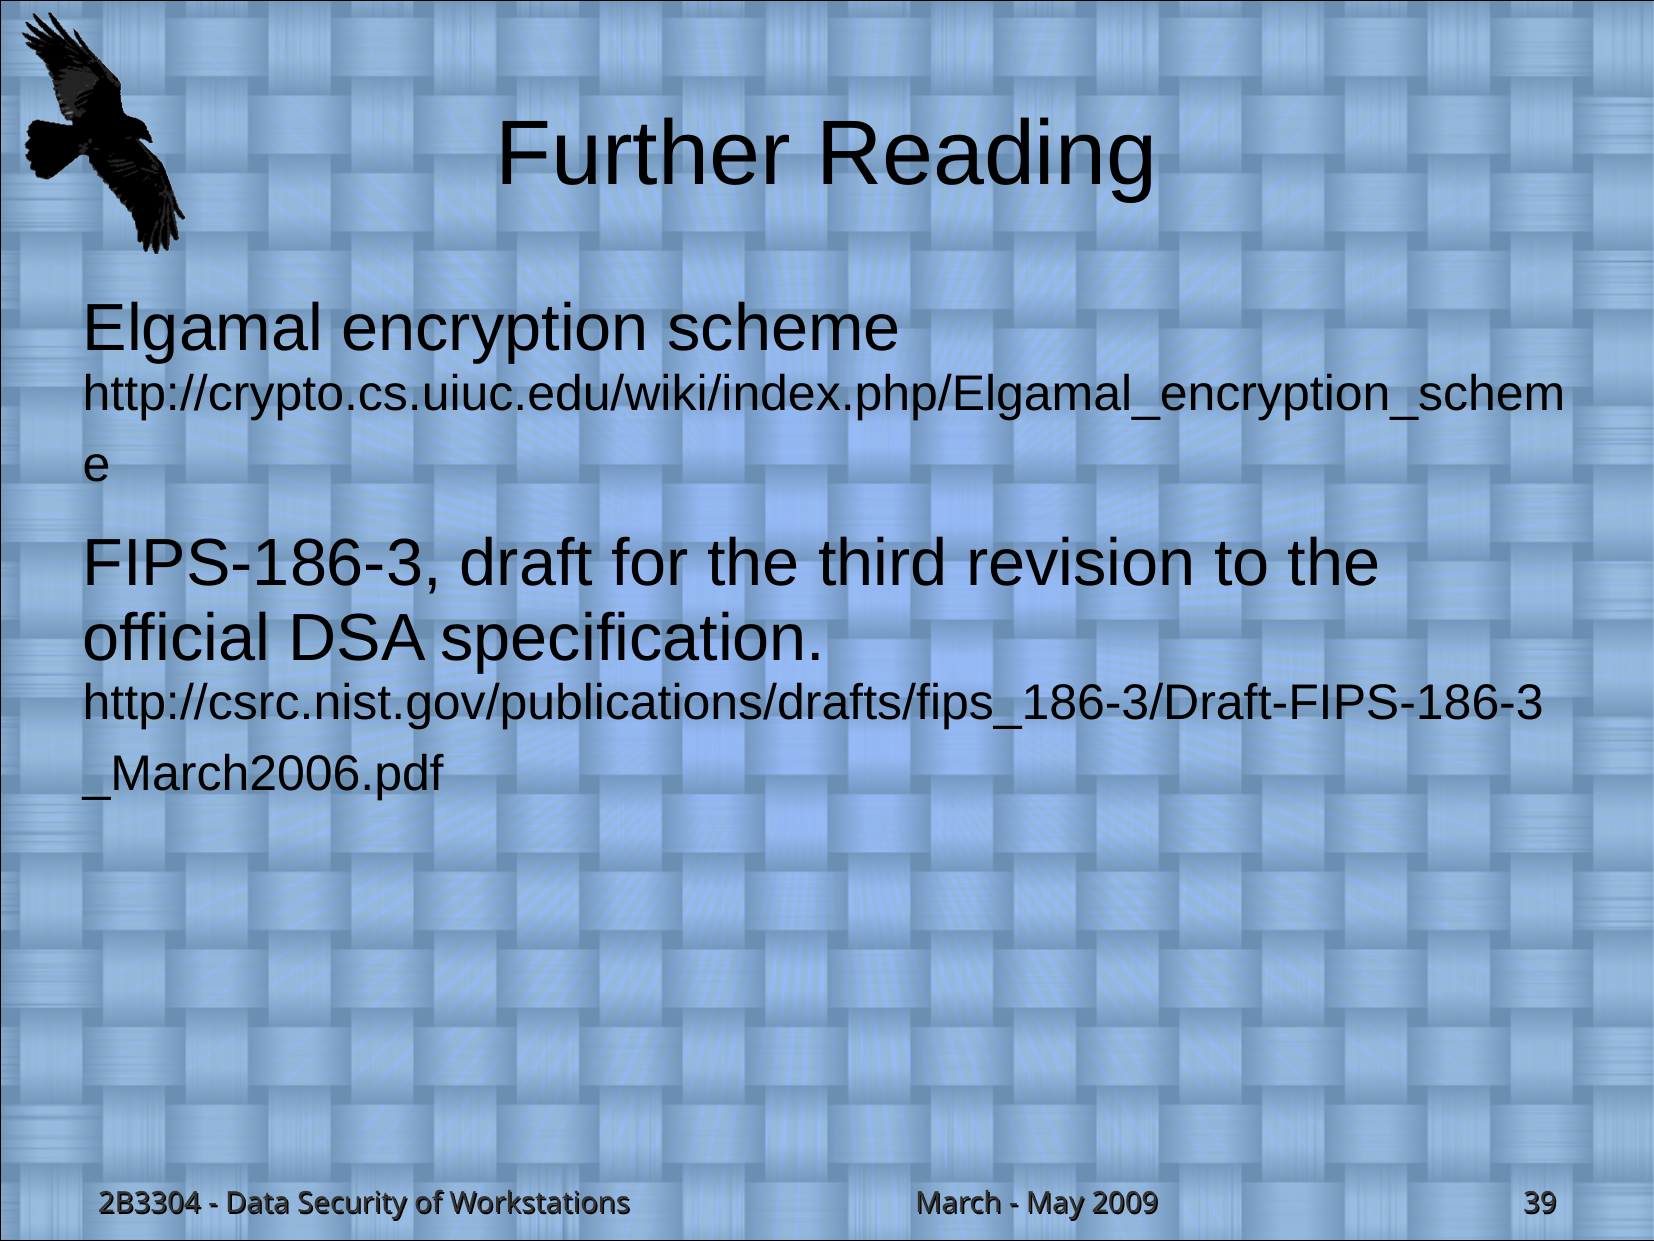

# Further Reading
Elgamal encryption scheme
http://crypto.cs.uiuc.edu/wiki/index.php/Elgamal_encryption_scheme
FIPS-186-3, draft for the third revision to the official DSA specification.
http://csrc.nist.gov/publications/drafts/fips_186-3/Draft-FIPS-186-3 _March2006.pdf